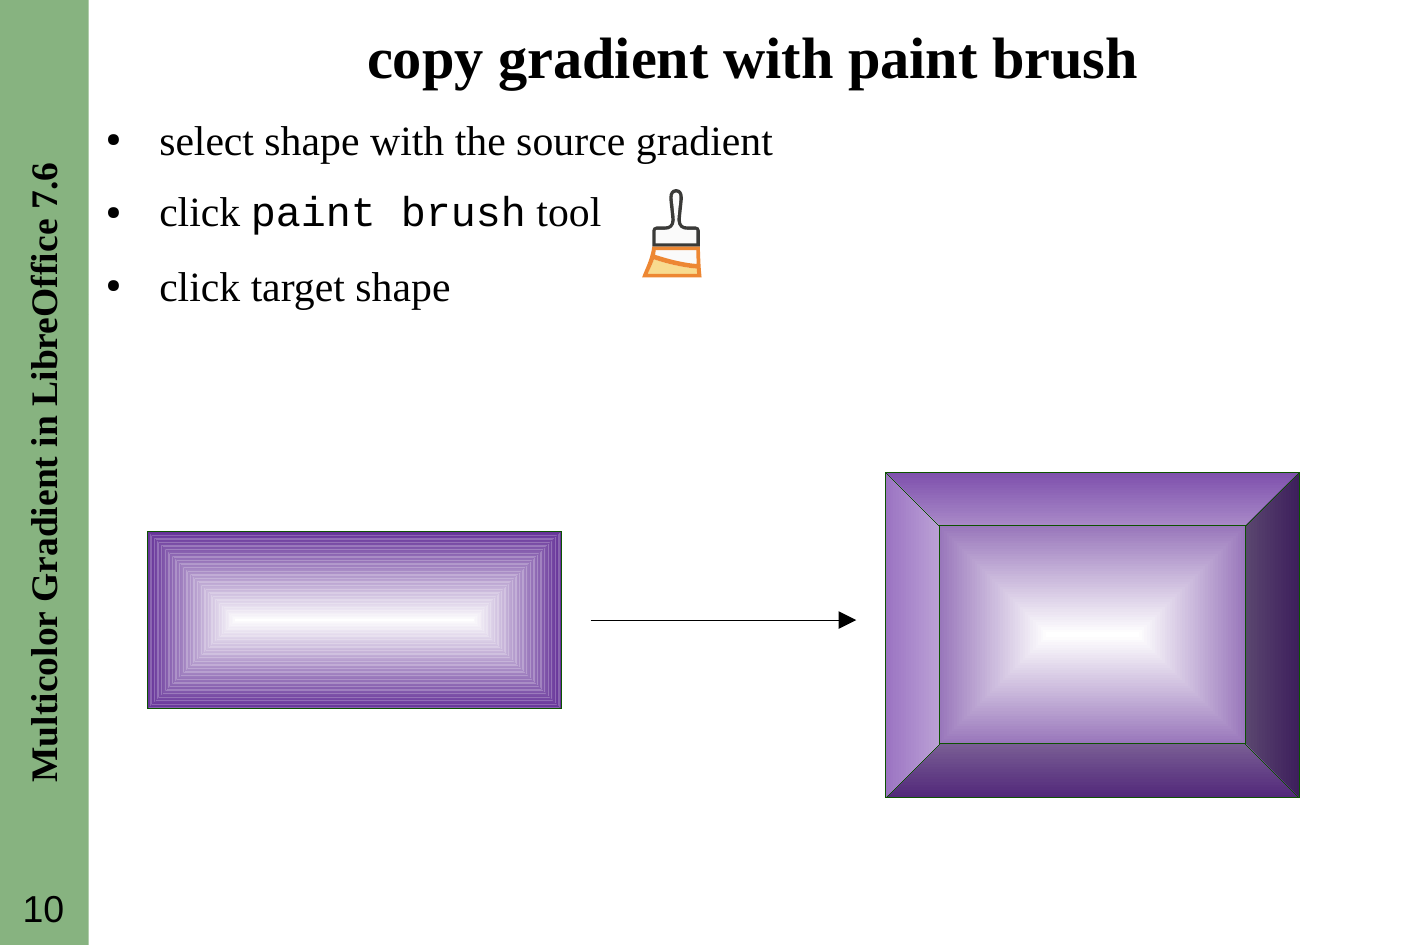

# copy gradient with paint brush
select shape with the source gradient
click paint brush tool
click target shape